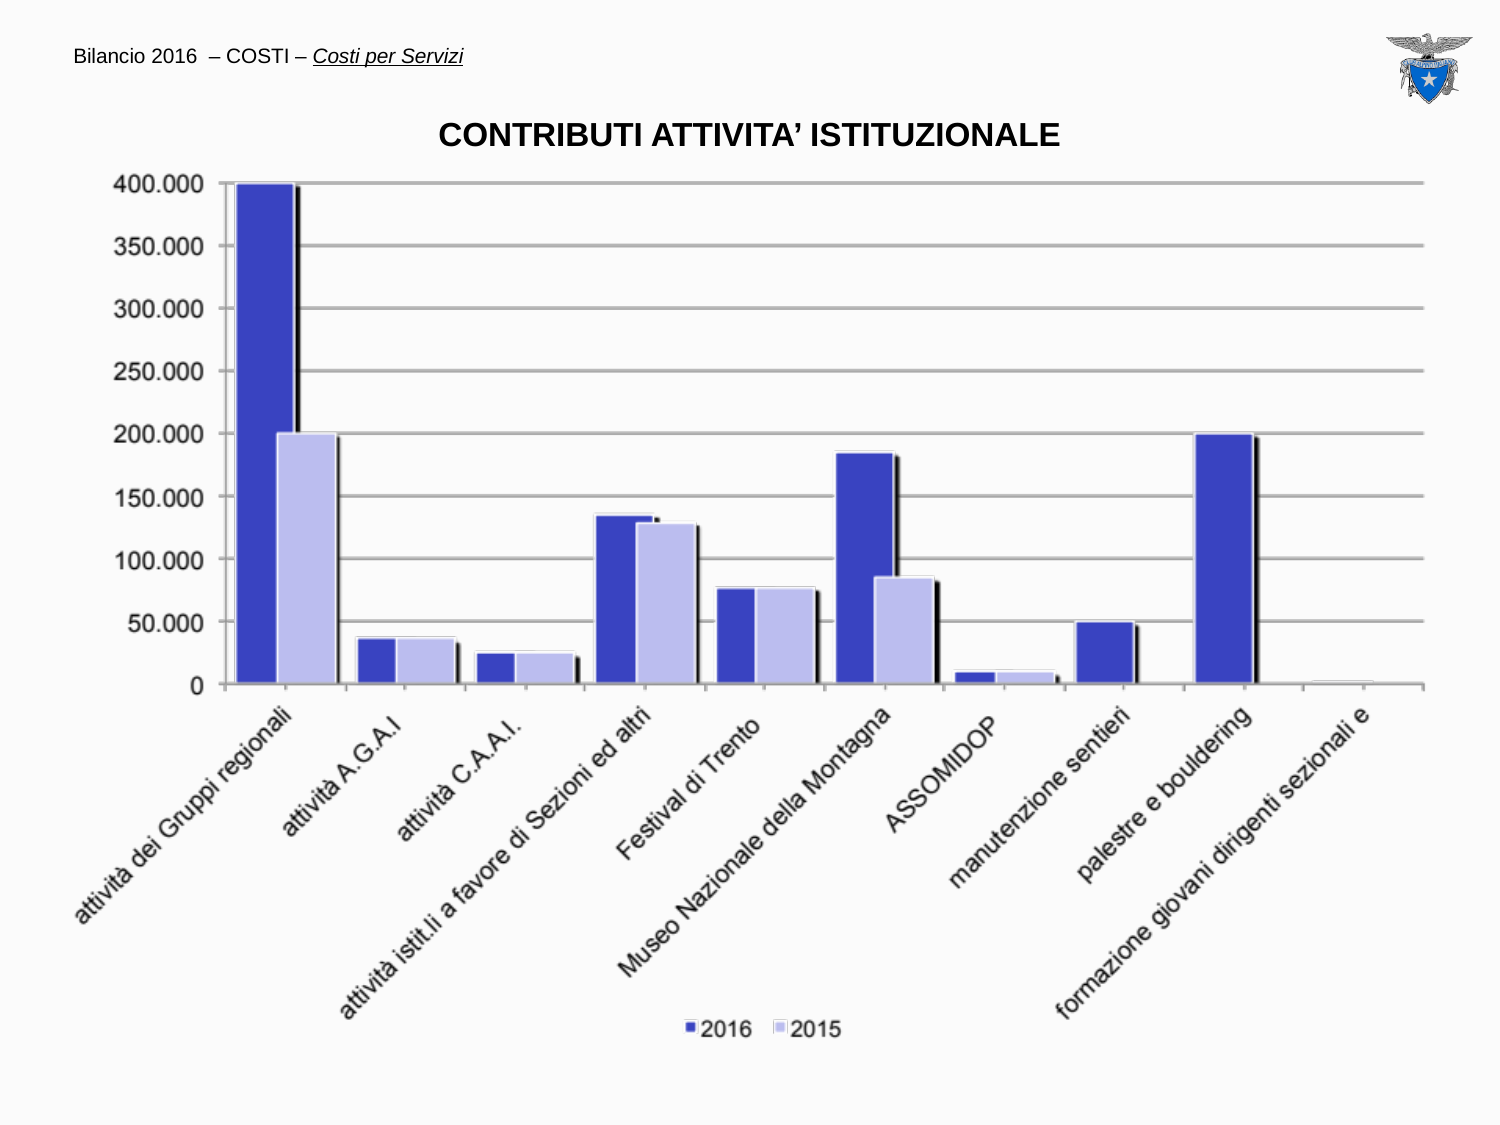

Bilancio 2016 – COSTI – Costi per Servizi
CONTRIBUTI ATTIVITA’ ISTITUZIONALE